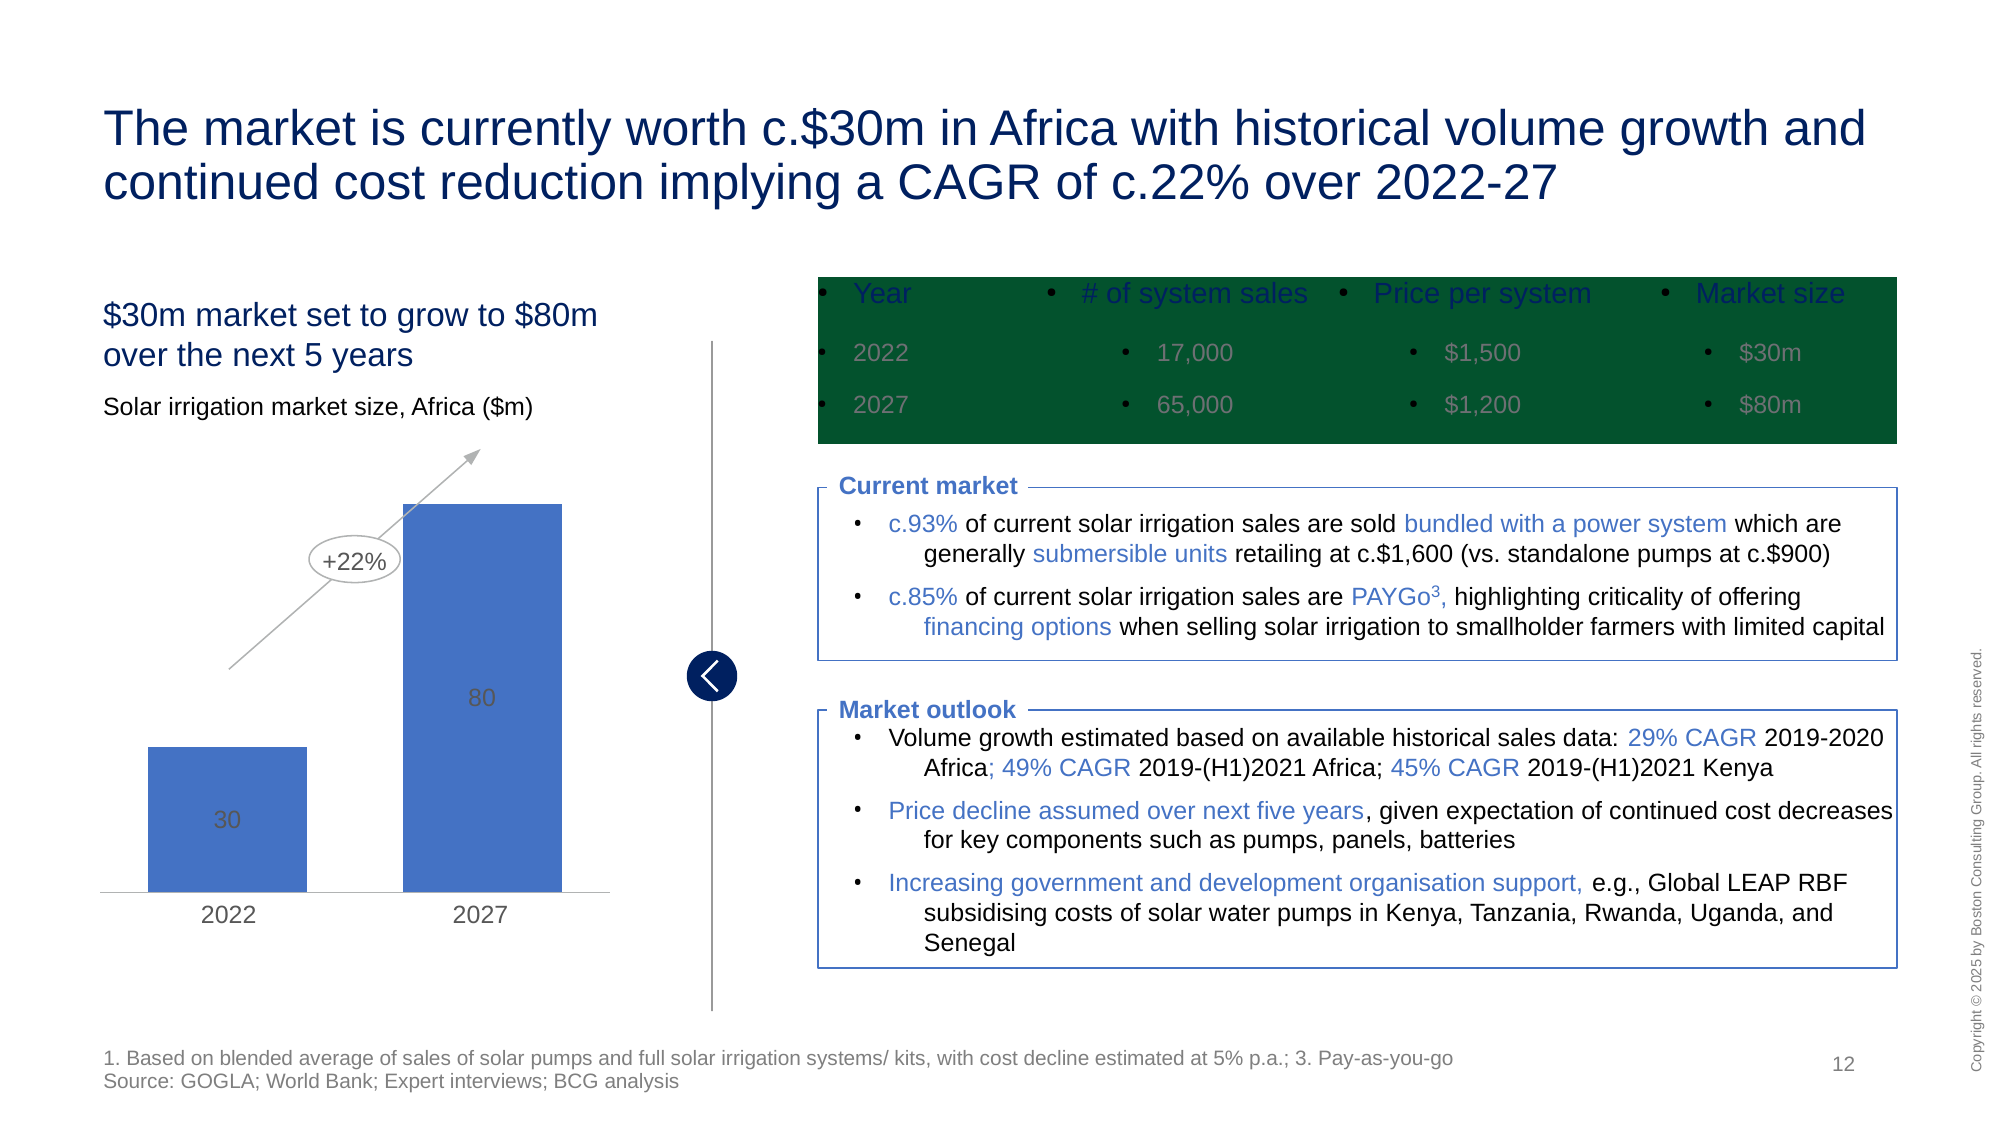

# The market is currently worth c.$30m in Africa with historical volume growth and continued cost reduction implying a CAGR of c.22% over 2022-27
$30m market set to grow to $80m over the next 5 years
| Year | # of system sales | Price per system | Market size |
| --- | --- | --- | --- |
| 2022 | 17,000 | $1,500 | $30m |
| 2027 | 65,000 | $1,200 | $80m |
Solar irrigation market size, Africa ($m)
Current market
c.93% of current solar irrigation sales are sold bundled with a power system which are generally submersible units retailing at c.$1,600 (vs. standalone pumps at c.$900)
c.85% of current solar irrigation sales are PAYGo3, highlighting criticality of offering financing options when selling solar irrigation to smallholder farmers with limited capital
### Chart
| Category | Series1 |
|---|---|
| 1 | 30.0 |
| 2 | 80.0 |+22%
Market outlook
Volume growth estimated based on available historical sales data: 29% CAGR 2019-2020 Africa; 49% CAGR 2019-(H1)2021 Africa; 45% CAGR 2019-(H1)2021 Kenya
Price decline assumed over next five years, given expectation of continued cost decreases for key components such as pumps, panels, batteries
Increasing government and development organisation support, e.g., Global LEAP RBF subsidising costs of solar water pumps in Kenya, Tanzania, Rwanda, Uganda, and Senegal
2022
2027
1. Based on blended average of sales of solar pumps and full solar irrigation systems/ kits, with cost decline estimated at 5% p.a.; 3. Pay-as-you-go
Source: GOGLA; World Bank; Expert interviews; BCG analysis